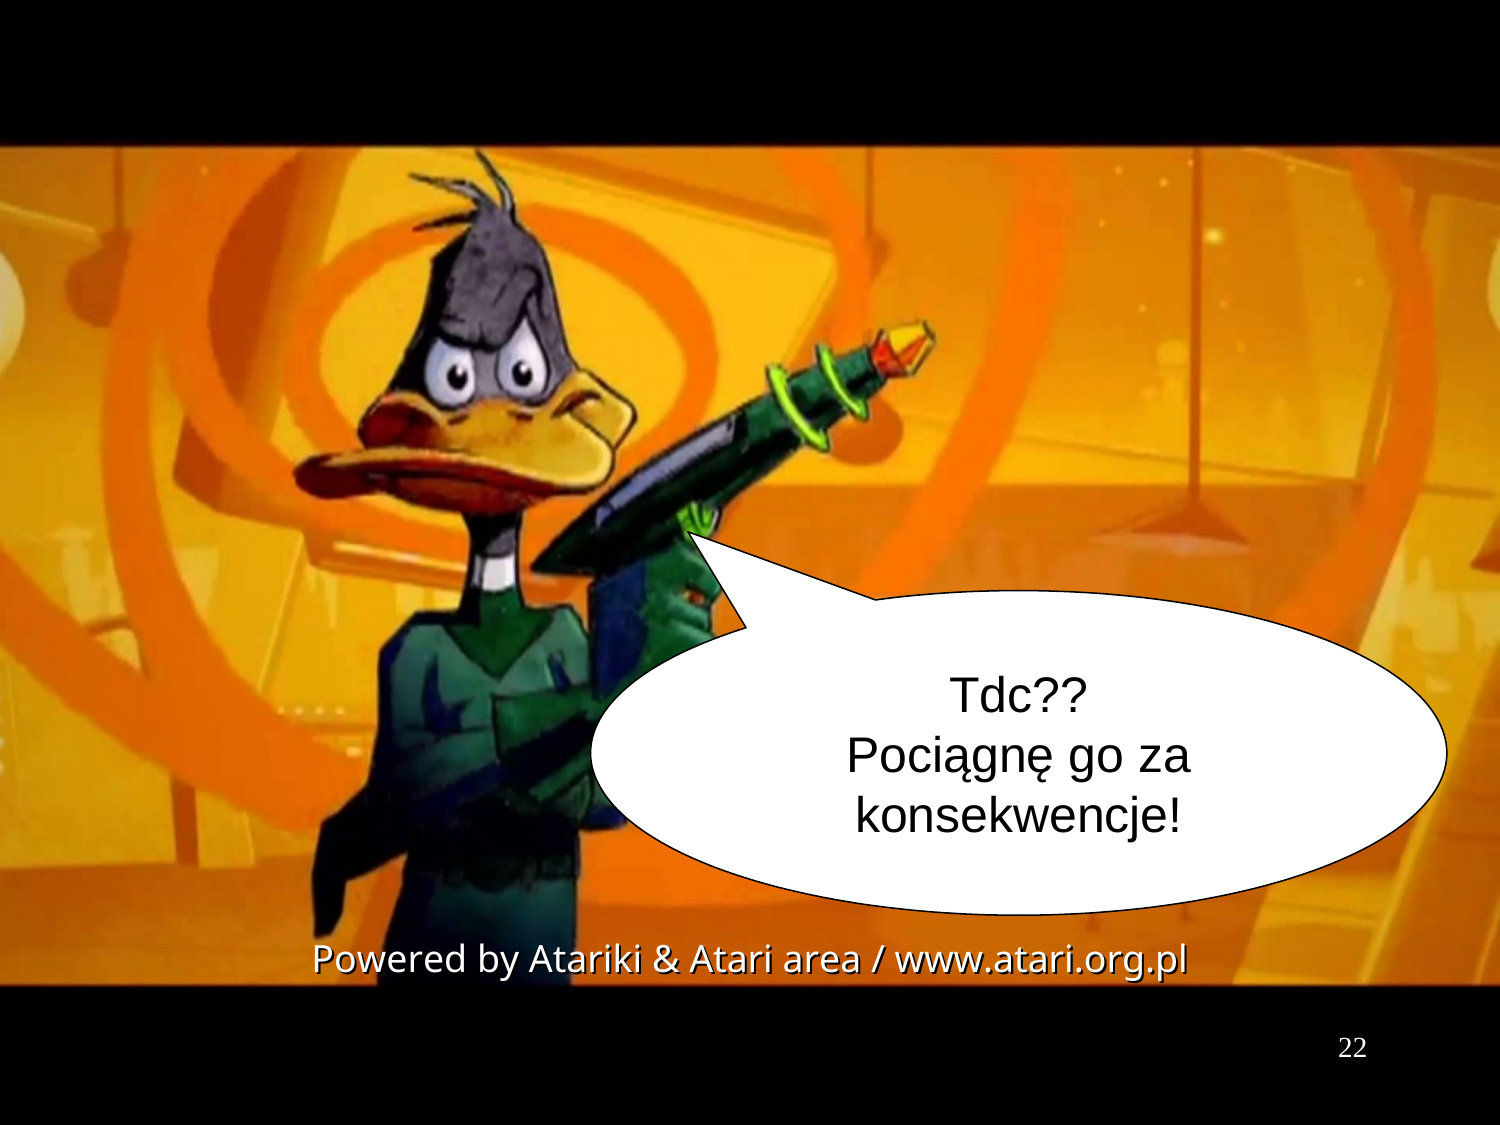

Tdc??
Pociągnę go za konsekwencje!
Powered by Atariki & Atari area / www.atari.org.pl
22